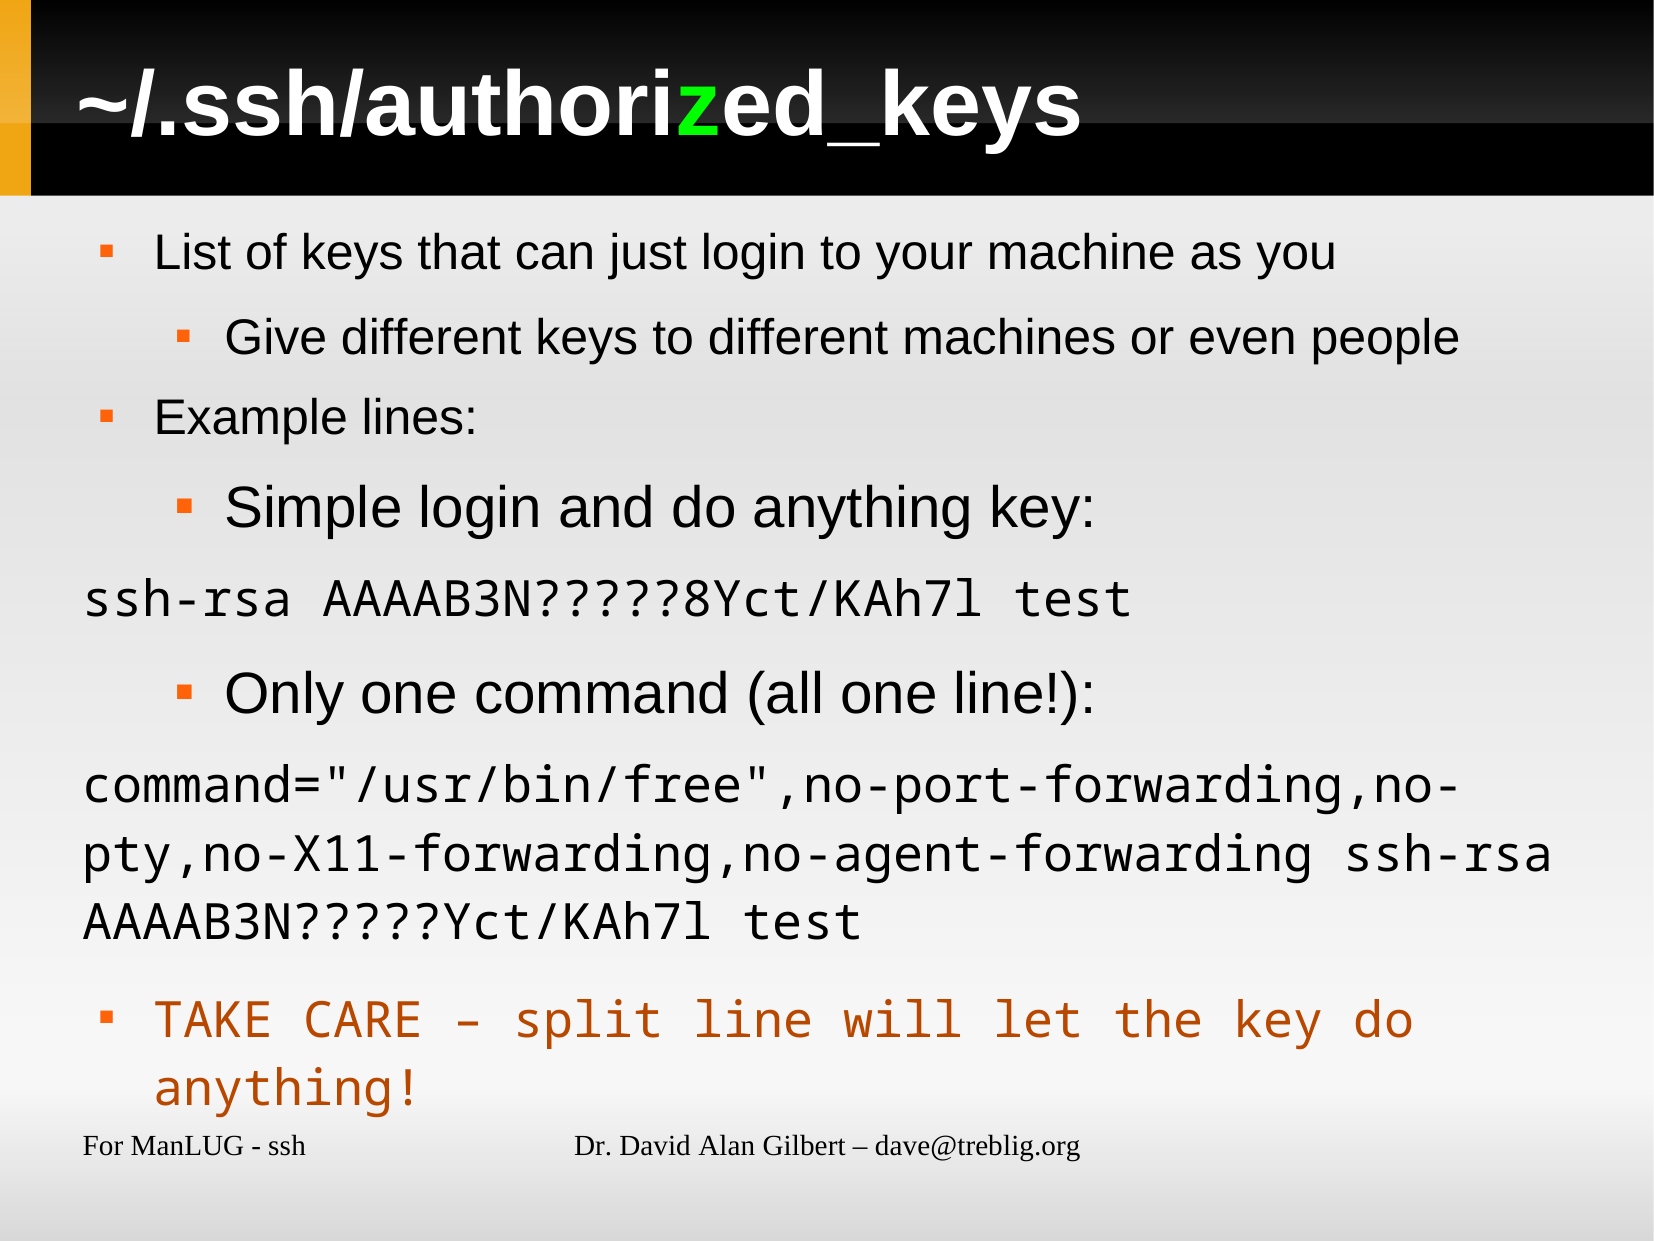

# ~/.ssh/authorized_keys
List of keys that can just login to your machine as you
Give different keys to different machines or even people
Example lines:
Simple login and do anything key:
ssh-rsa AAAAB3N?????8Yct/KAh7l test
Only one command (all one line!):
command="/usr/bin/free",no-port-forwarding,no-pty,no-X11-forwarding,no-agent-forwarding ssh-rsa AAAAB3N?????Yct/KAh7l test
TAKE CARE – split line will let the key do anything!